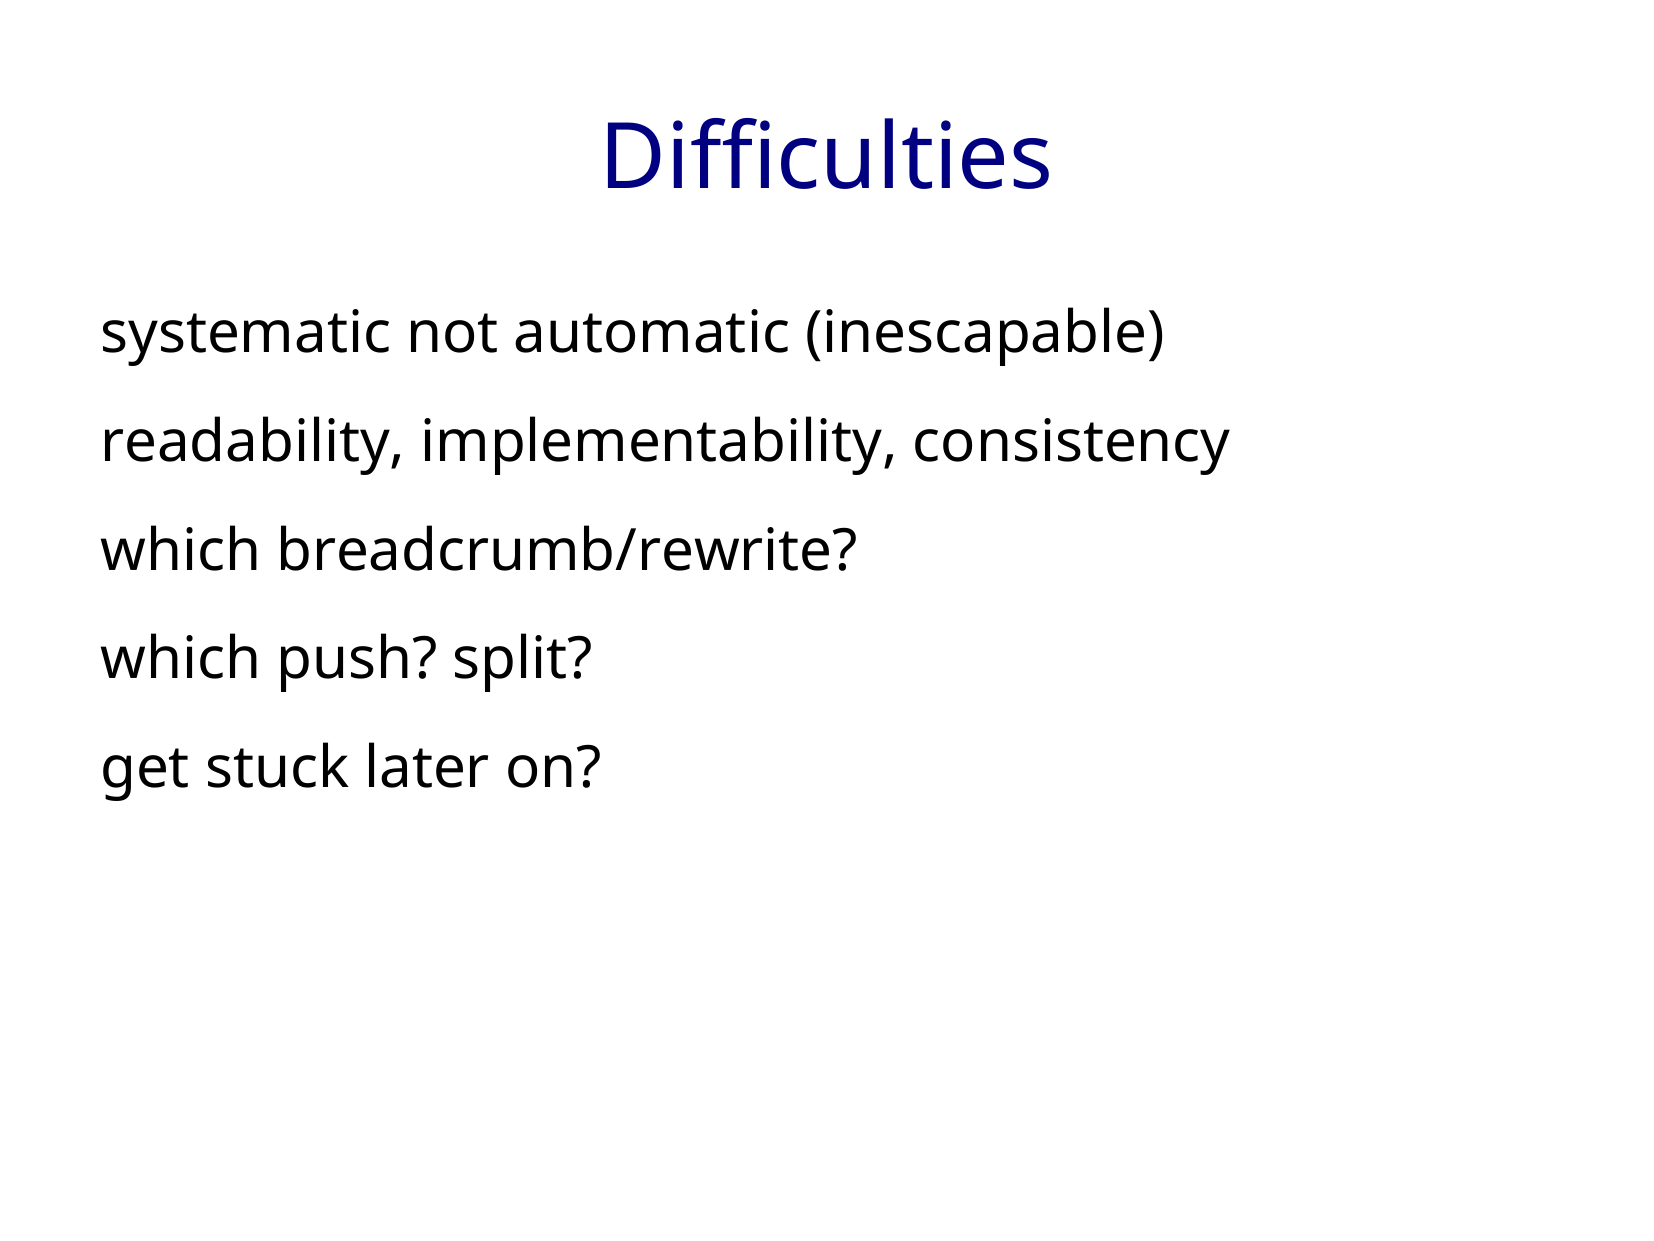

# Difficulties
systematic not automatic (inescapable)
readability, implementability, consistency
which breadcrumb/rewrite?
which push? split?
get stuck later on?